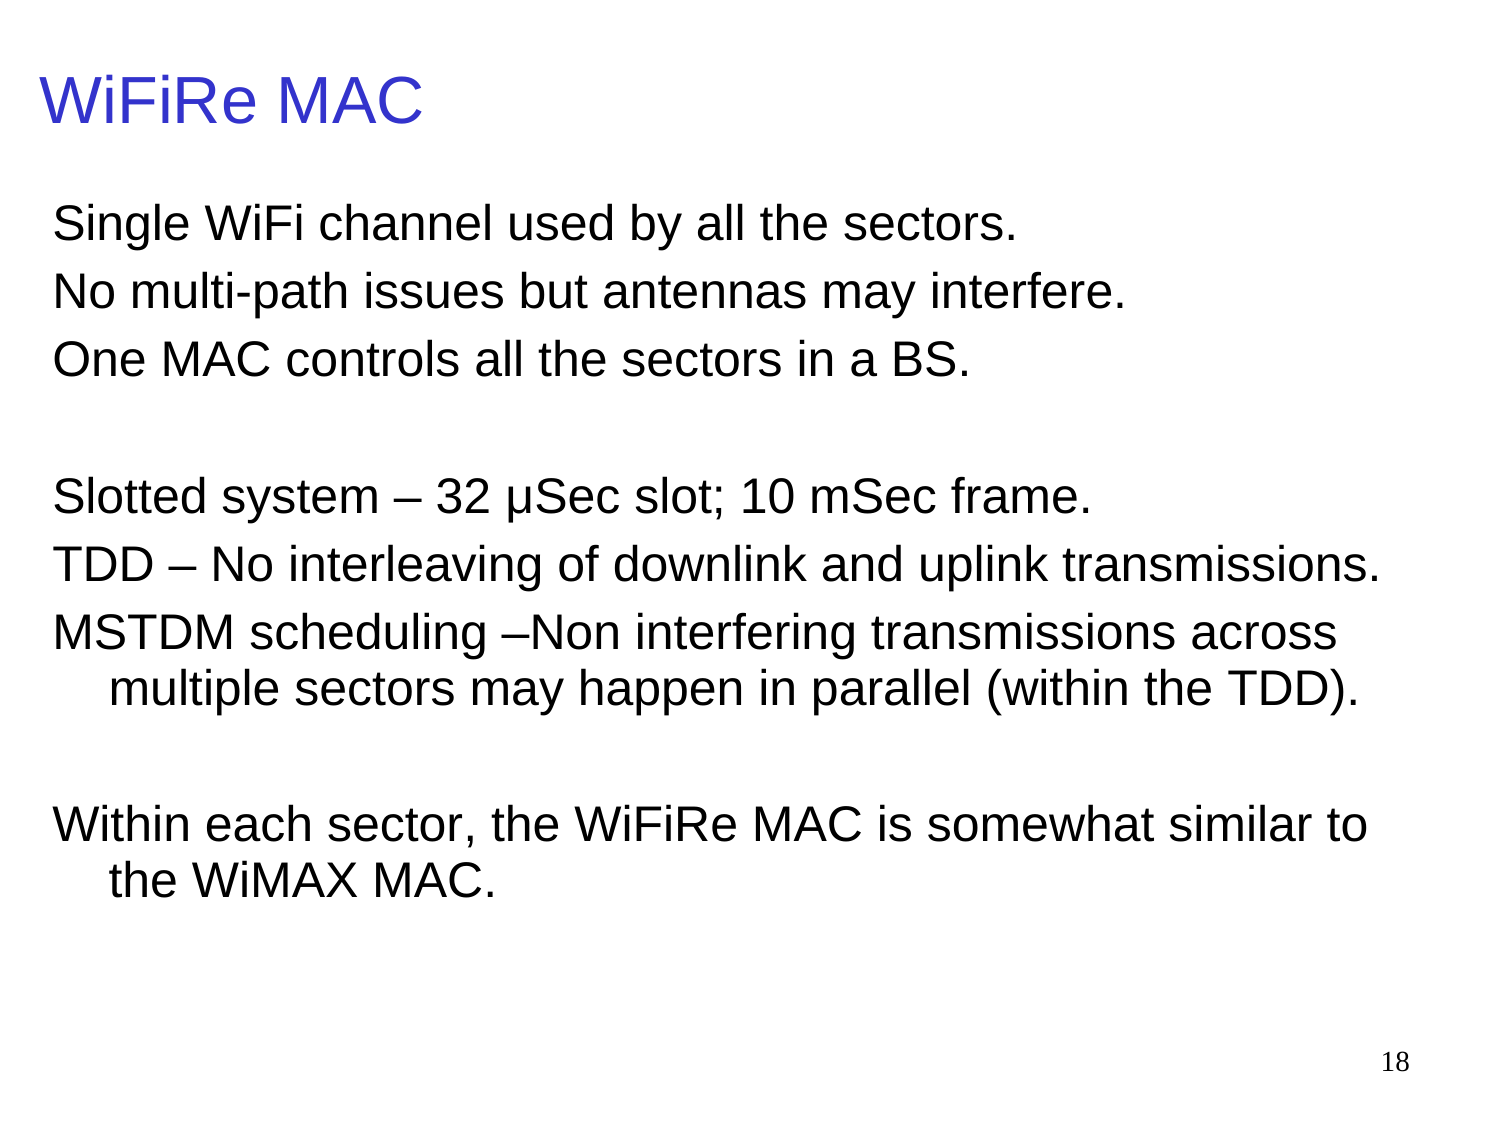

# WiFiRe MAC
Single WiFi channel used by all the sectors.
No multi-path issues but antennas may interfere.
One MAC controls all the sectors in a BS.
Slotted system – 32 μSec slot; 10 mSec frame.
TDD – No interleaving of downlink and uplink transmissions.
MSTDM scheduling –Non interfering transmissions across multiple sectors may happen in parallel (within the TDD).
Within each sector, the WiFiRe MAC is somewhat similar to the WiMAX MAC.
18